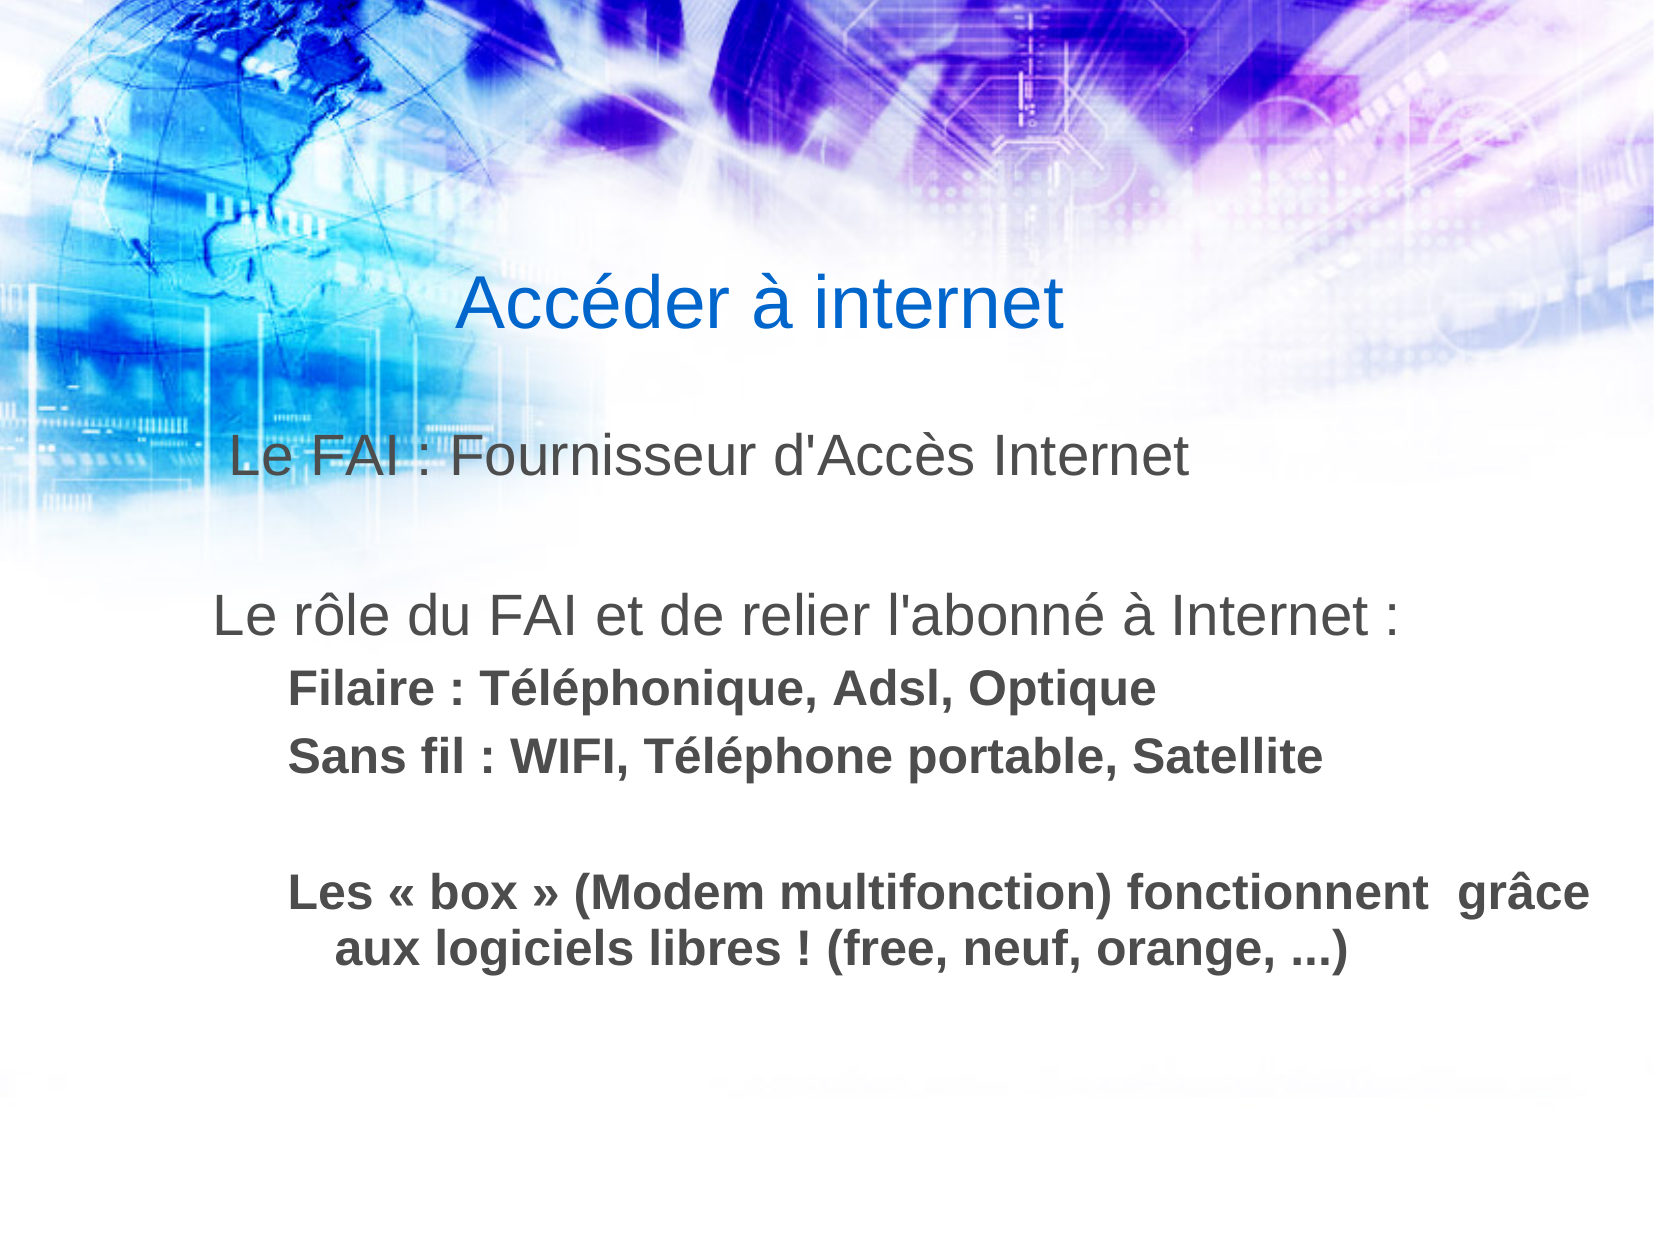

# Accéder à internet
 Le FAI : Fournisseur d'Accès Internet
Le rôle du FAI et de relier l'abonné à Internet :
Filaire : Téléphonique, Adsl, Optique
Sans fil : WIFI, Téléphone portable, Satellite
Les « box » (Modem multifonction) fonctionnent grâce aux logiciels libres ! (free, neuf, orange, ...)